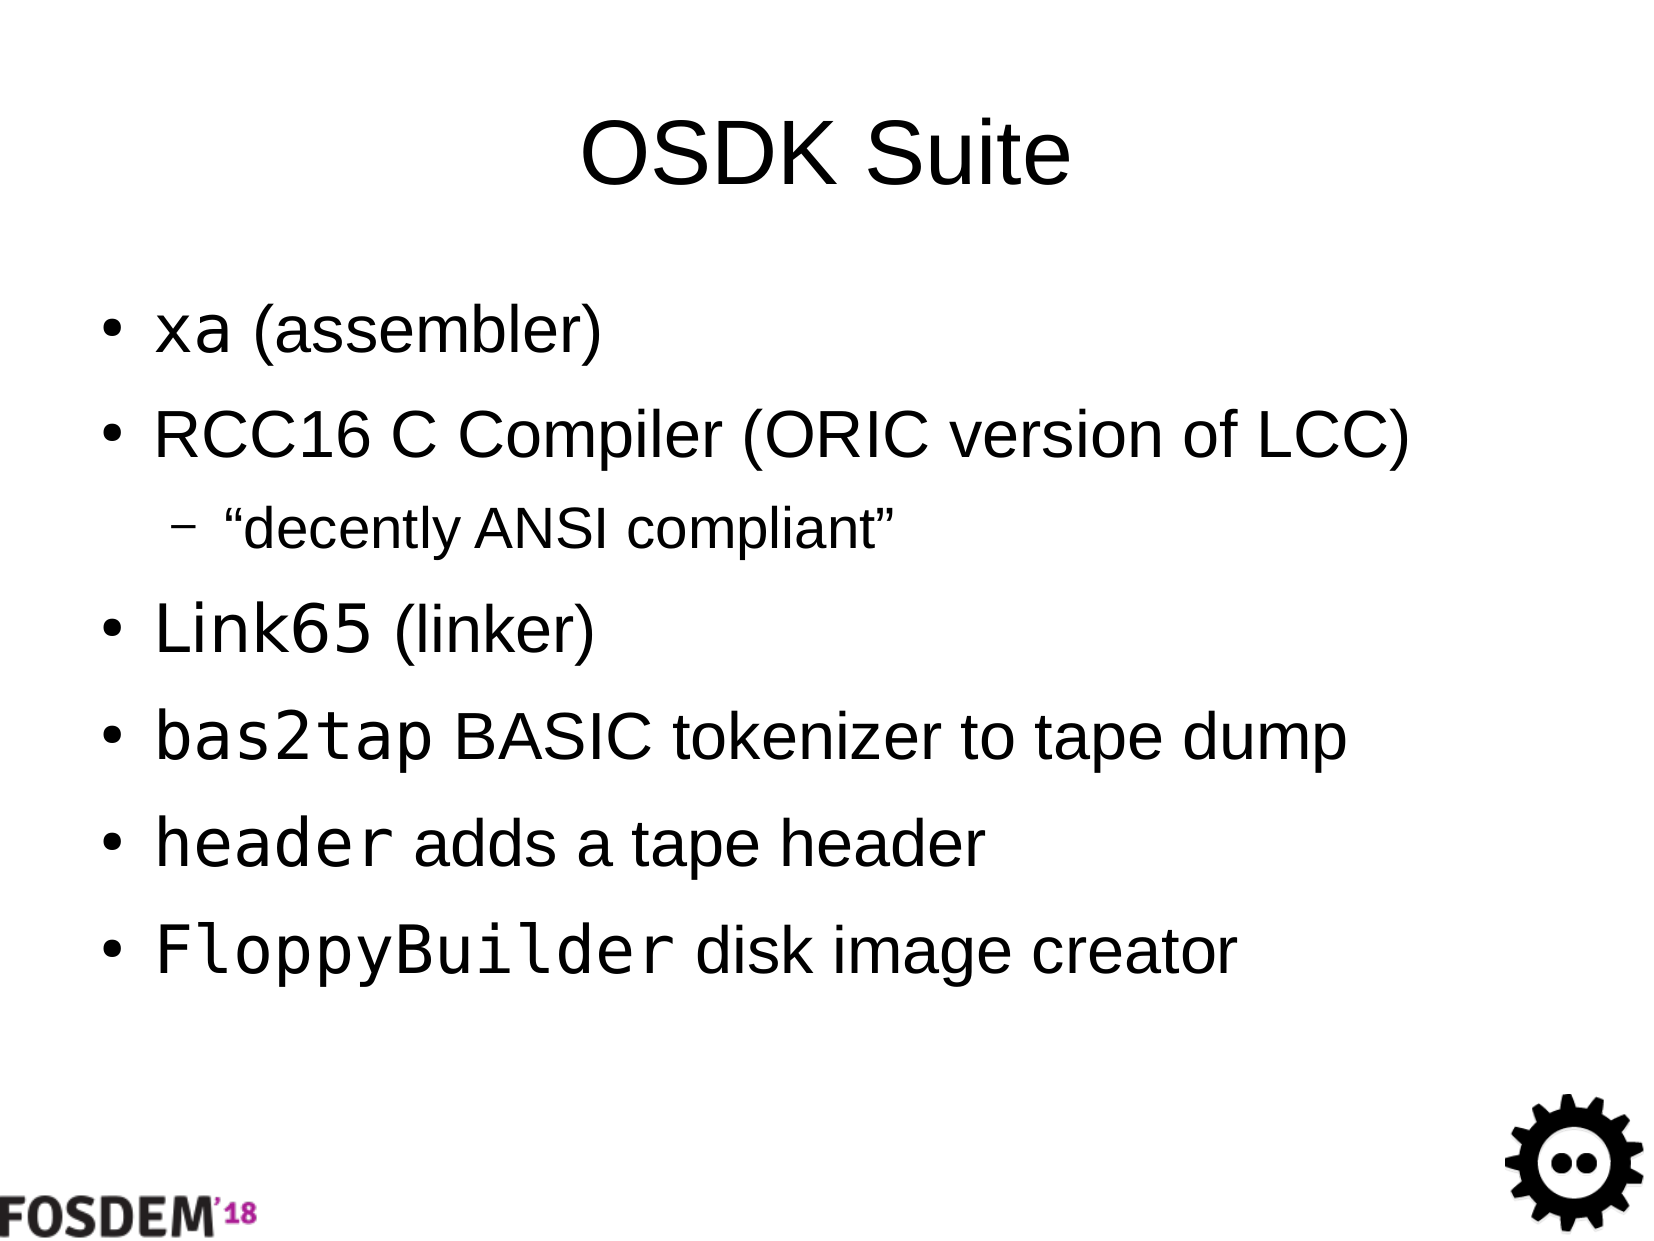

# OSDK Suite
xa (assembler)
RCC16 C Compiler (ORIC version of LCC)
“decently ANSI compliant”
Link65 (linker)
bas2tap BASIC tokenizer to tape dump
header adds a tape header
FloppyBuilder disk image creator